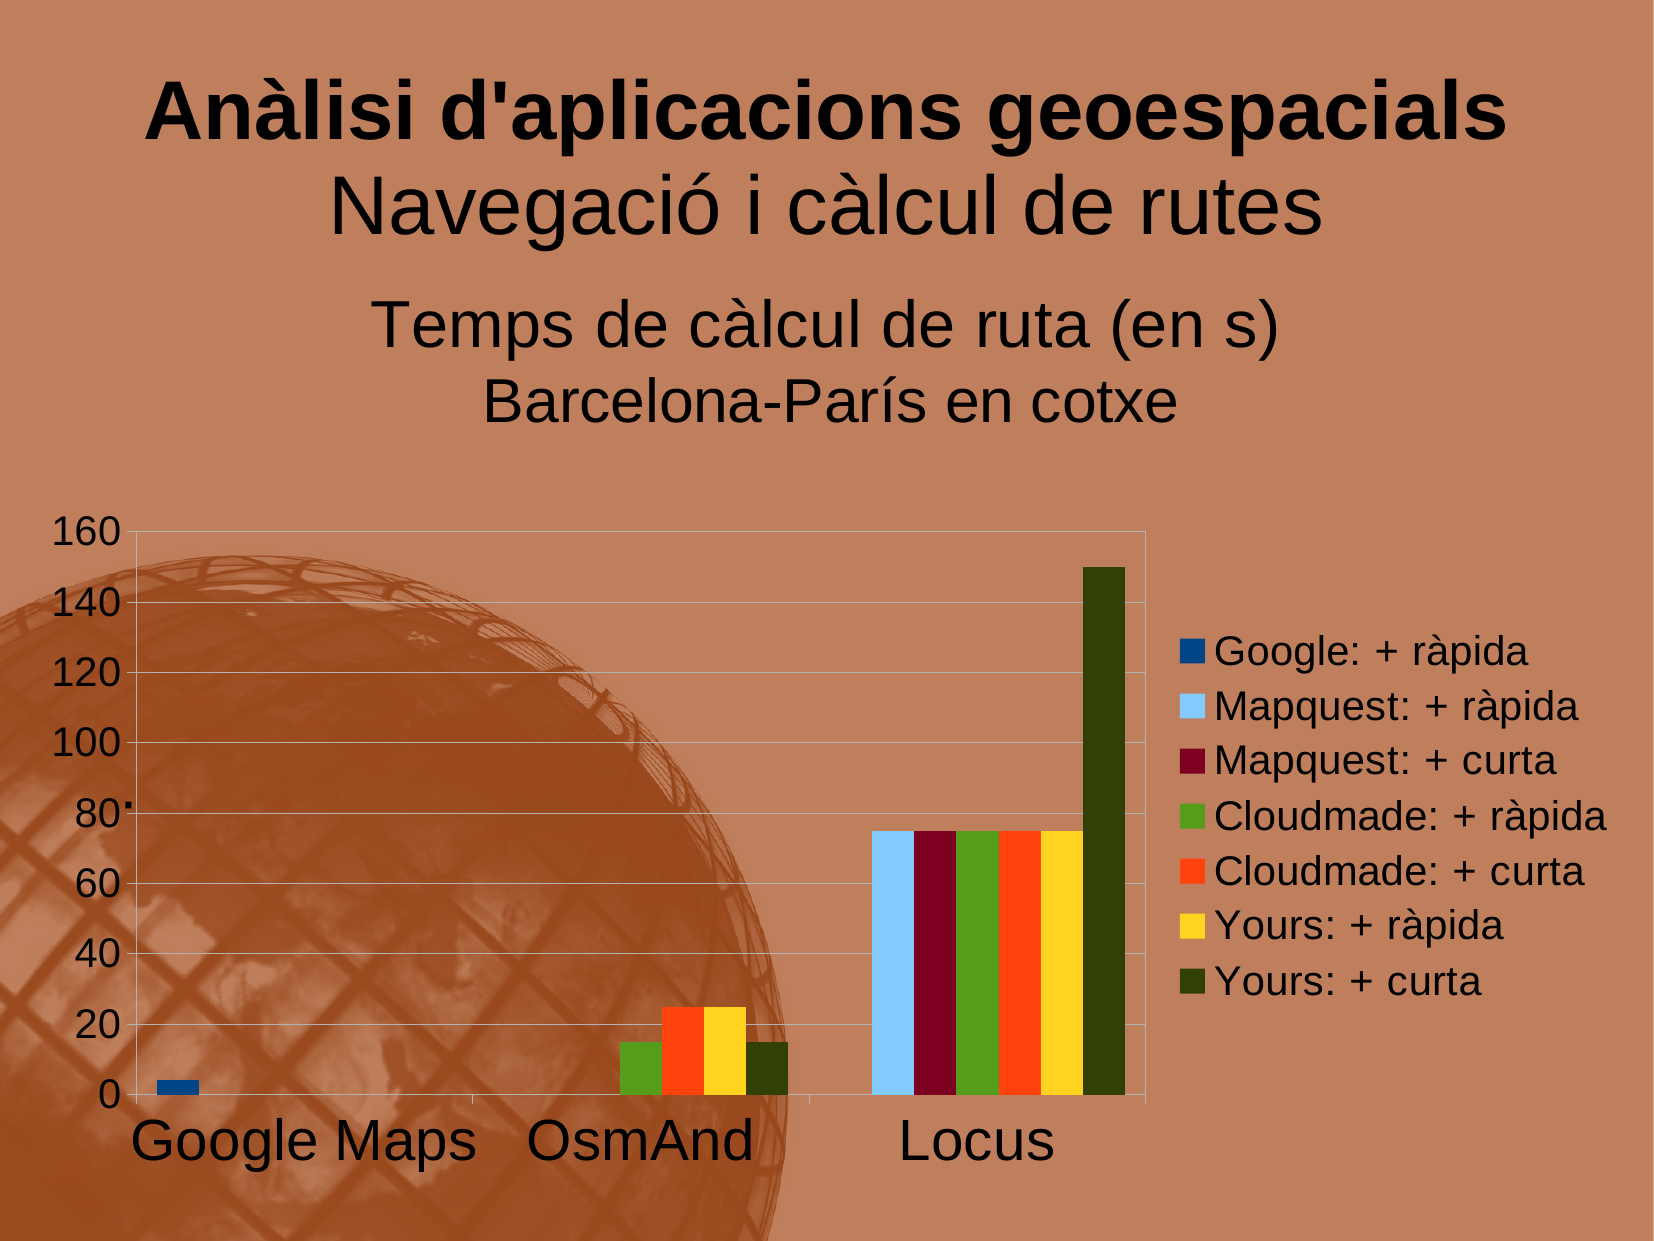

# Anàlisi d'aplicacions geoespacials
Navegació i càlcul de rutes
### Chart: Temps de càlcul de ruta (en s)
Barcelona-París en cotxe
| Category | Google: + ràpida | Mapquest: + ràpida | Mapquest: + curta | Cloudmade: + ràpida | Cloudmade: + curta | Yours: + ràpida | Yours: + curta |
|---|---|---|---|---|---|---|---|
| Google Maps | 4.0 | None | None | None | None | None | None |
| OsmAnd | None | None | None | 15.0 | 25.0 | 25.0 | 15.0 |
| Locus | None | 75.0 | 75.0 | 75.0 | 75.0 | 75.0 | 150.0 |
·